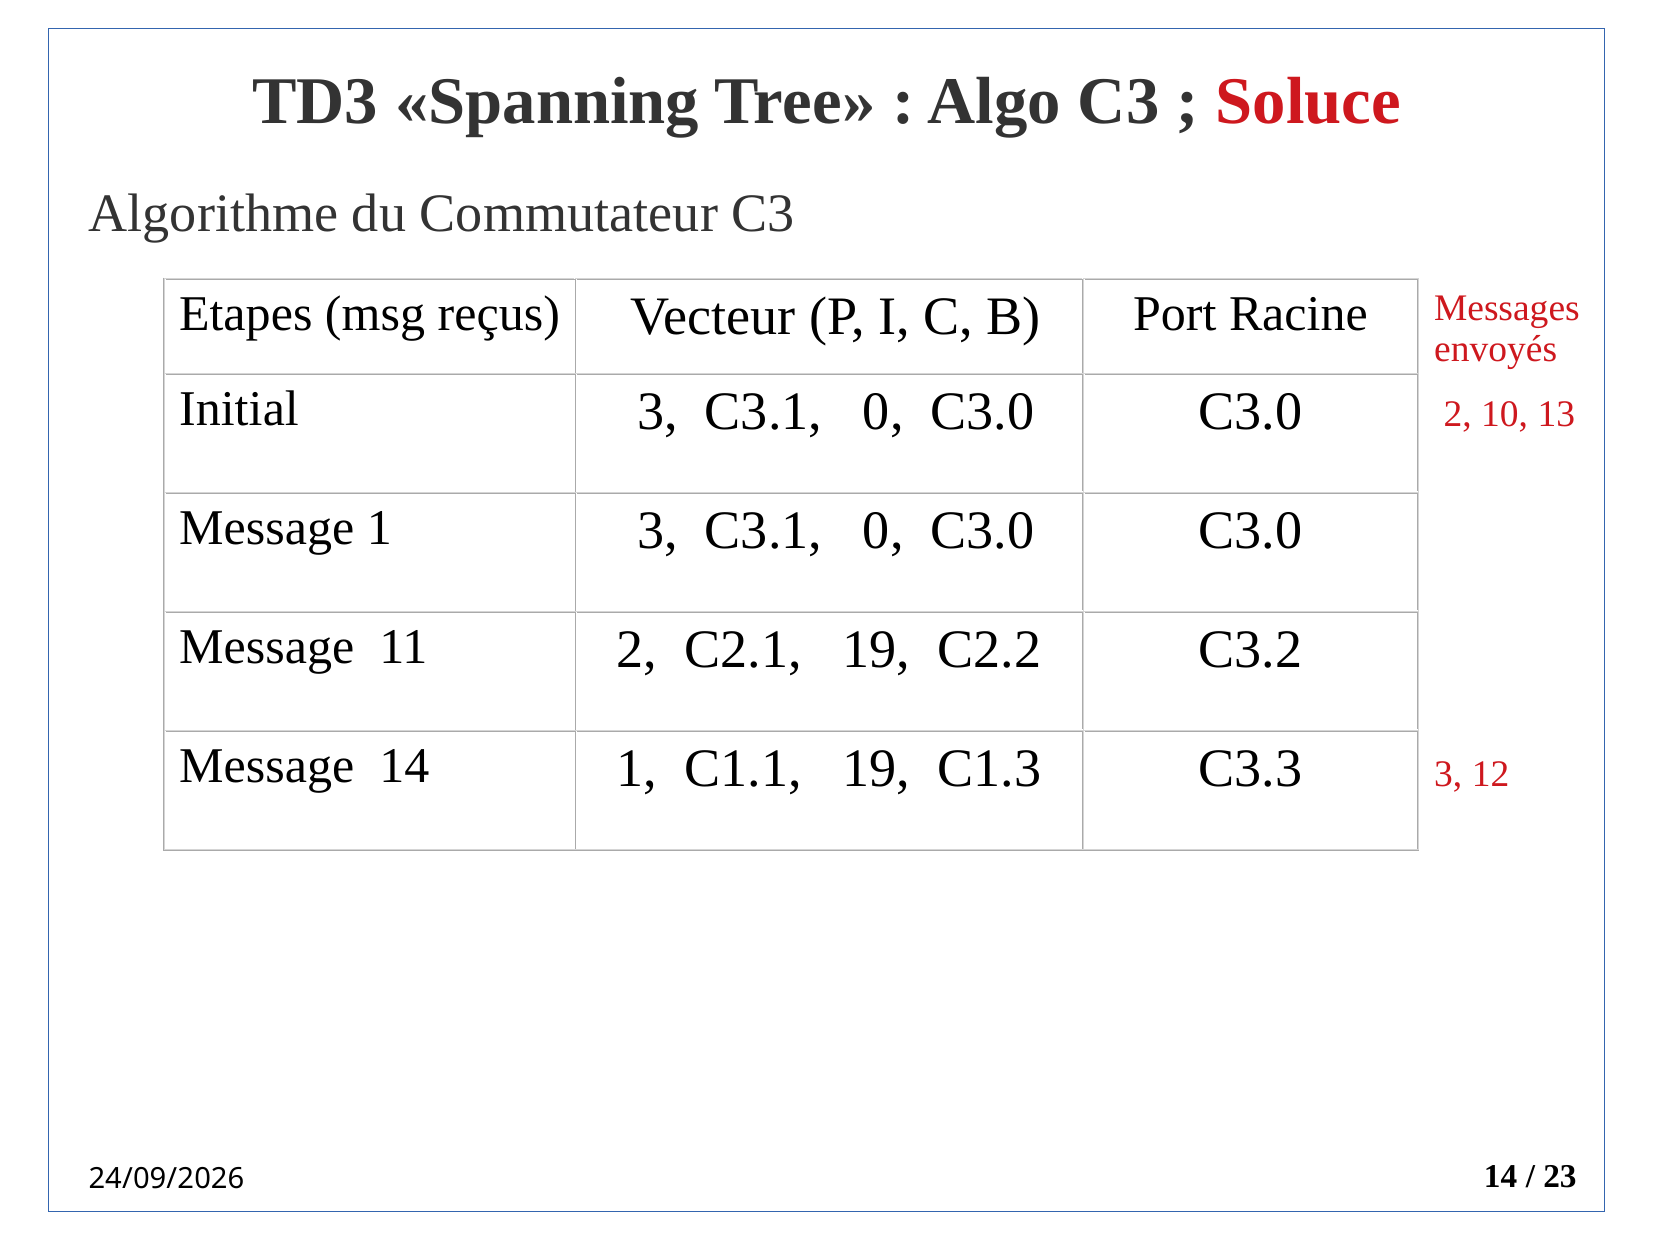

# TD3 «Spanning Tree» : Algo C3 ; Soluce
Algorithme du Commutateur C3
| Etapes (msg reçus) | Vecteur (P, I, C, B) | Port Racine |
| --- | --- | --- |
| Initial | 3, C3.1, 0, C3.0 | C3.0 |
| Message 1 | 3, C3.1, 0, C3.0 | C3.0 |
| Message 11 | 2, C2.1, 19, C2.2 | C3.2 |
| Message 14 | 1, C1.1, 19, C1.3 | C3.3 |
Messages envoyés
 2, 10, 13
3, 12
14